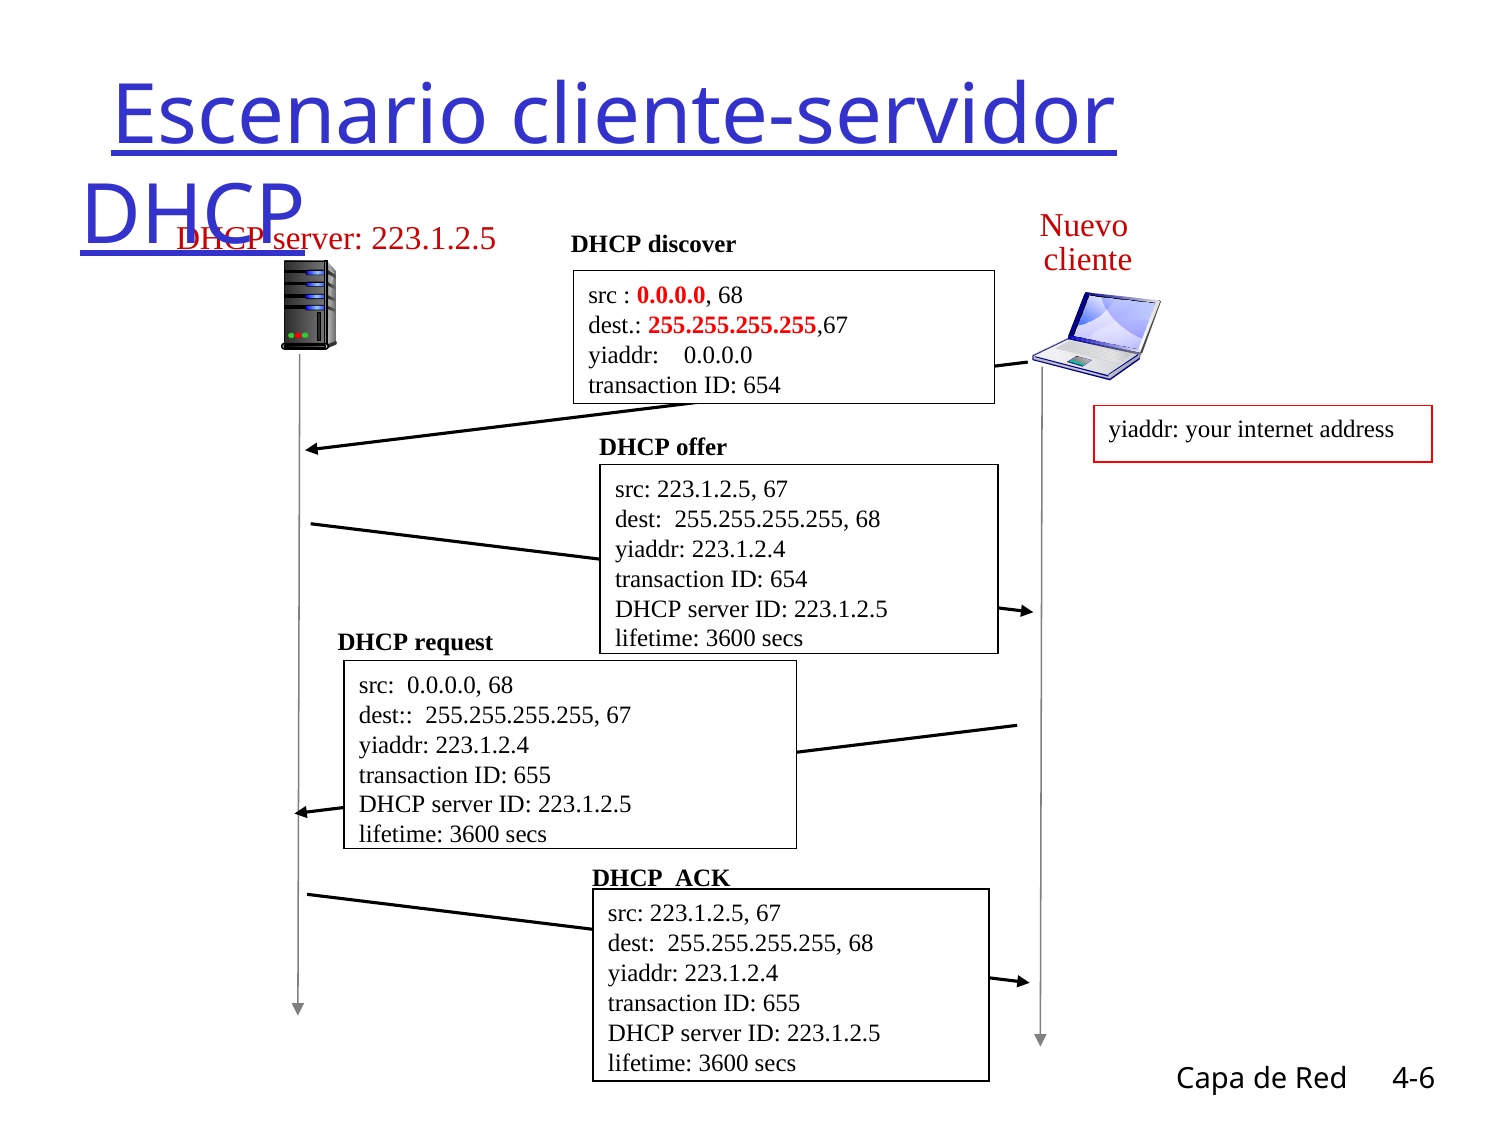

# Escenario cliente-servidor DHCP
Nuevo
 cliente
DHCP server: 223.1.2.5
DHCP discover
src : 0.0.0.0, 68
dest.: 255.255.255.255,67
yiaddr: 0.0.0.0
transaction ID: 654
yiaddr: your internet address
DHCP offer
src: 223.1.2.5, 67
dest: 255.255.255.255, 68
yiaddr: 223.1.2.4
transaction ID: 654
DHCP server ID: 223.1.2.5
lifetime: 3600 secs
DHCP request
src: 0.0.0.0, 68
dest:: 255.255.255.255, 67
yiaddr: 223.1.2.4
transaction ID: 655
DHCP server ID: 223.1.2.5
lifetime: 3600 secs
DHCP ACK
src: 223.1.2.5, 67
dest: 255.255.255.255, 68
yiaddr: 223.1.2.4
transaction ID: 655
DHCP server ID: 223.1.2.5
lifetime: 3600 secs
6